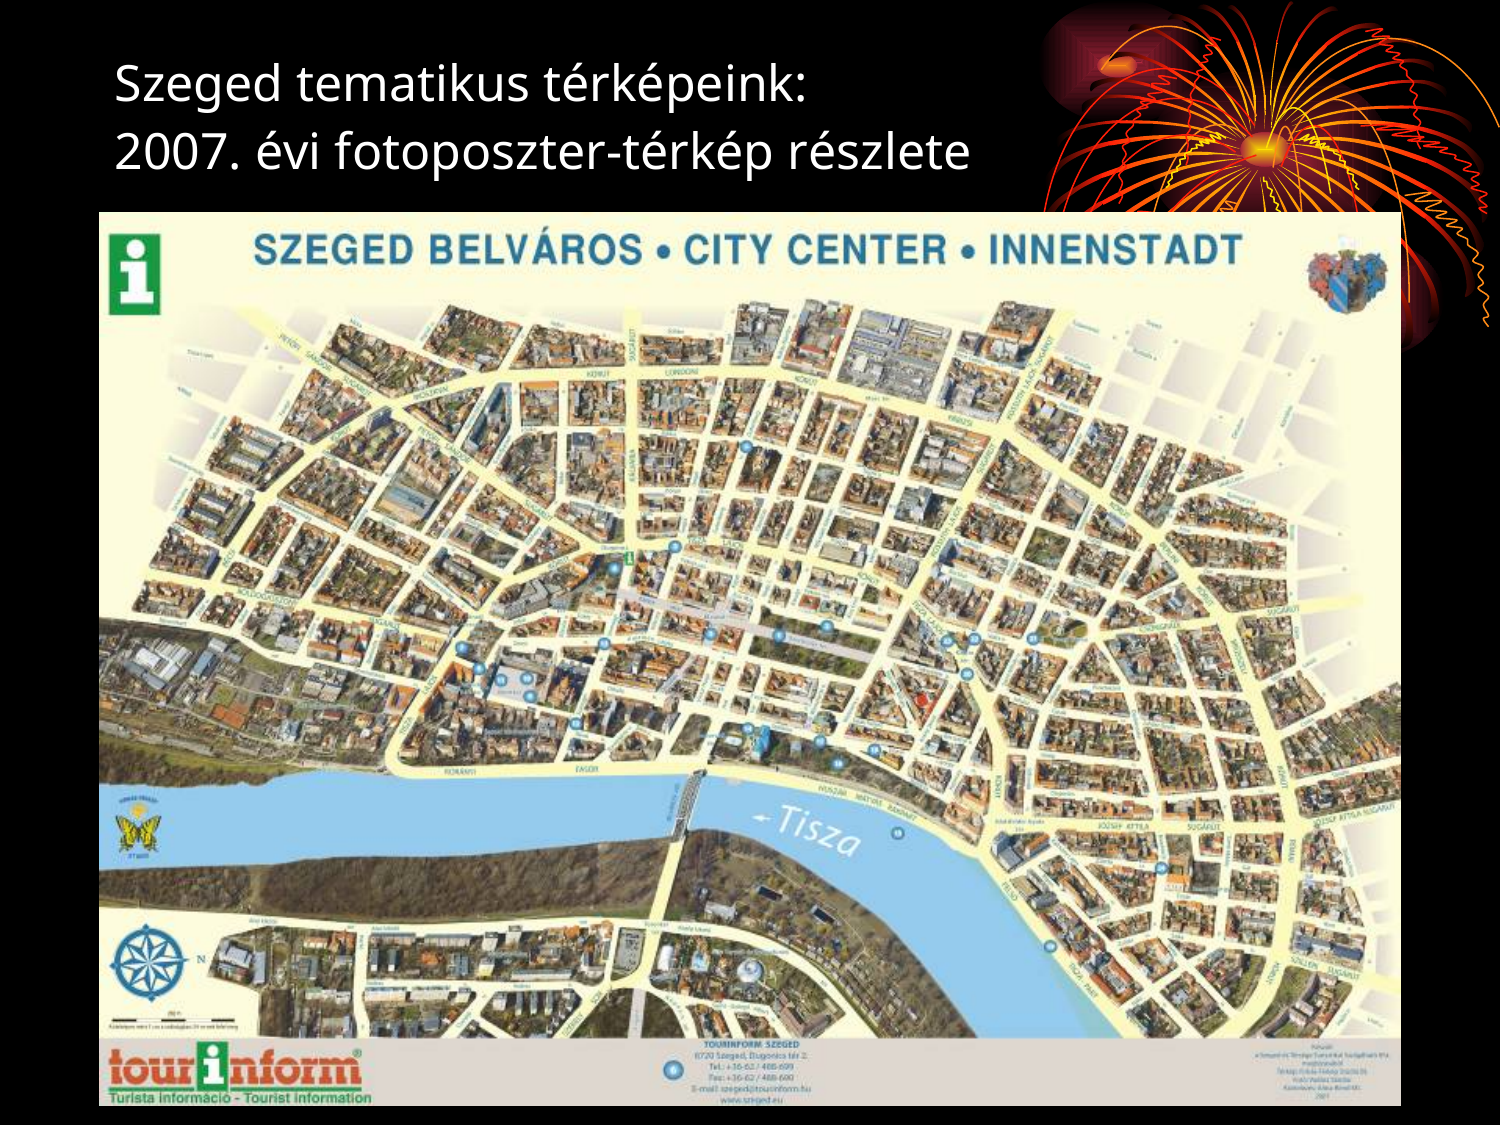

# Szeged tematikus térképeink: 2007. évi fotoposzter-térkép részlete